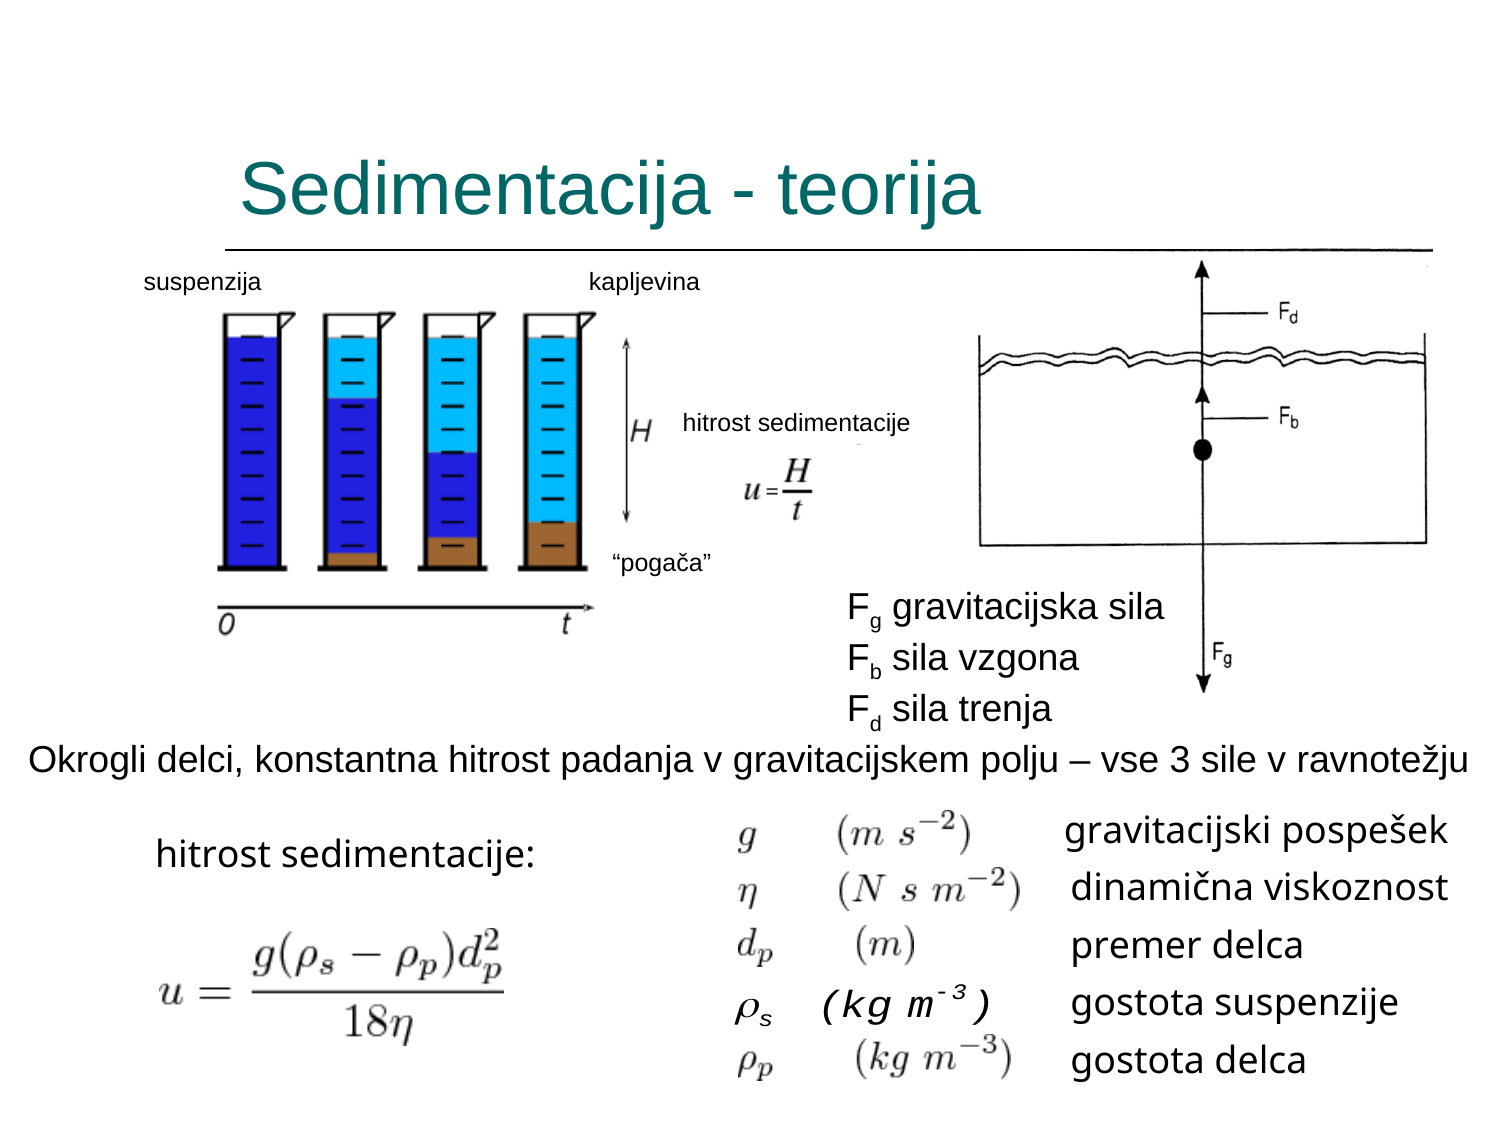

# Sedimentacija - teorija
suspenzija
kapljevina
hitrost sedimentacije
“pogača”
Fg gravitacijska sila
Fb sila vzgona
Fd sila trenja
Okrogli delci, konstantna hitrost padanja v gravitacijskem polju – vse 3 sile v ravnotežju
gravitacijski pospešek
hitrost sedimentacije:
dinamična viskoznost
premer delca
gostota suspenzije
gostota delca